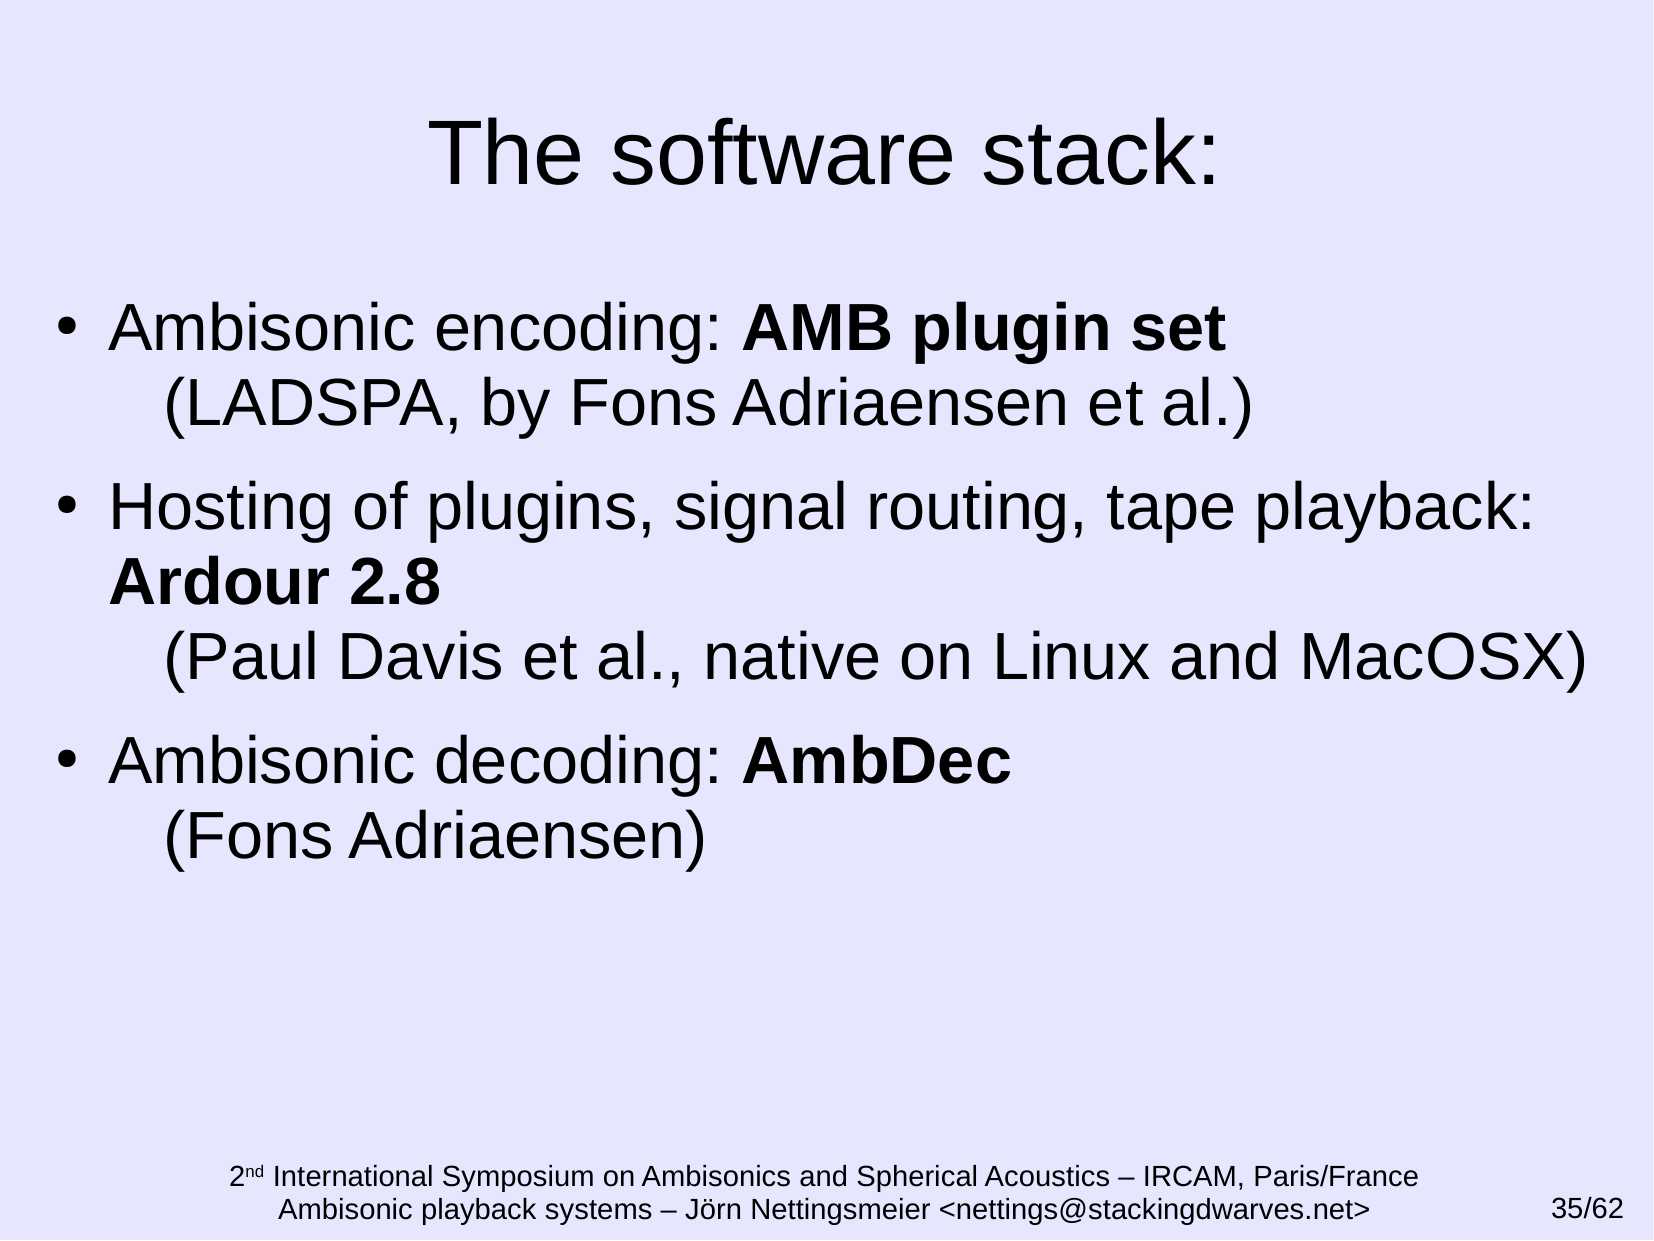

# The software stack:
Ambisonic encoding: AMB plugin set
 (LADSPA, by Fons Adriaensen et al.)
Hosting of plugins, signal routing, tape playback:
Ardour 2.8
 (Paul Davis et al., native on Linux and MacOSX)
Ambisonic decoding: AmbDec
 (Fons Adriaensen)